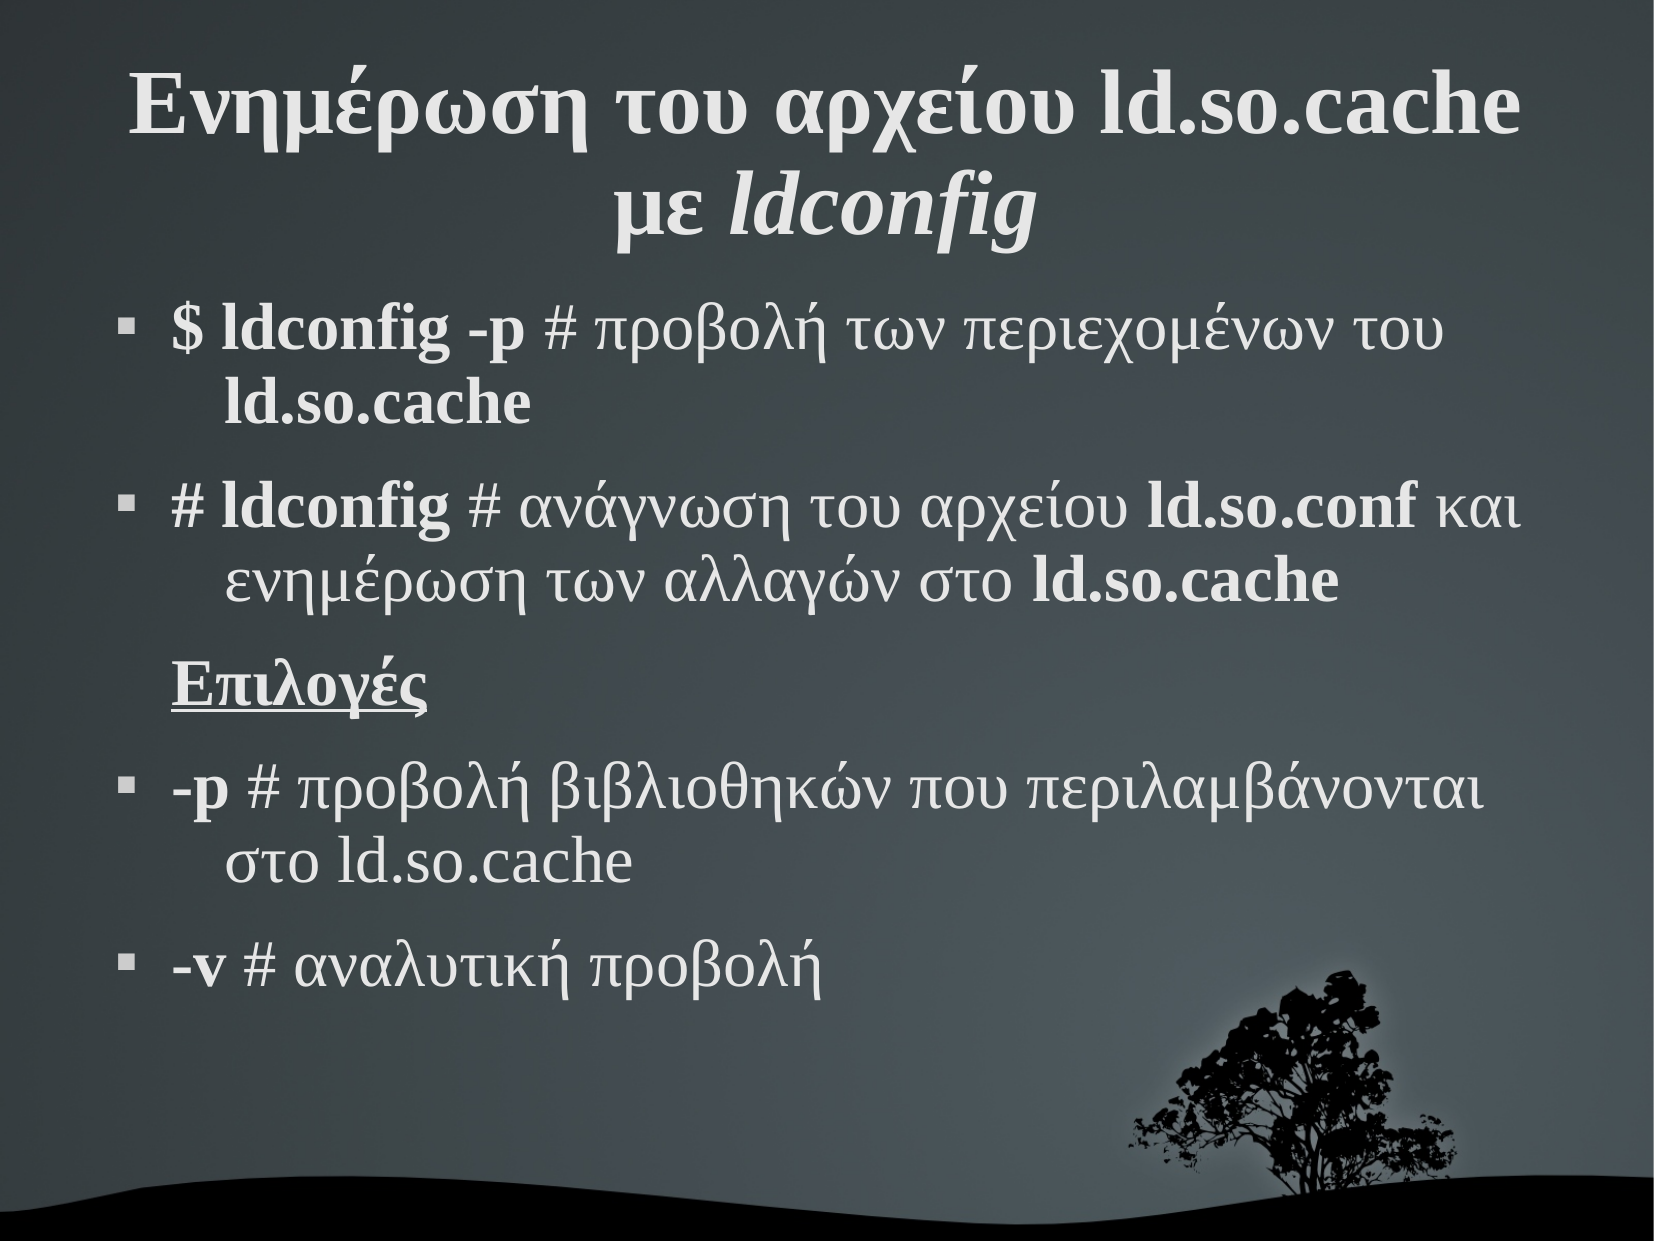

# Ενημέρωση του αρχείου ld.so.cache με ldconfig
$ ldconfig -p # προβολή των περιεχομένων του ld.so.cache
# ldconfig # ανάγνωση του αρχείου ld.so.conf και ενημέρωση των αλλαγών στο ld.so.cache
Επιλογές
-p # προβολή βιβλιοθηκών που περιλαμβάνονται στο ld.so.cache
-v # αναλυτική προβολή